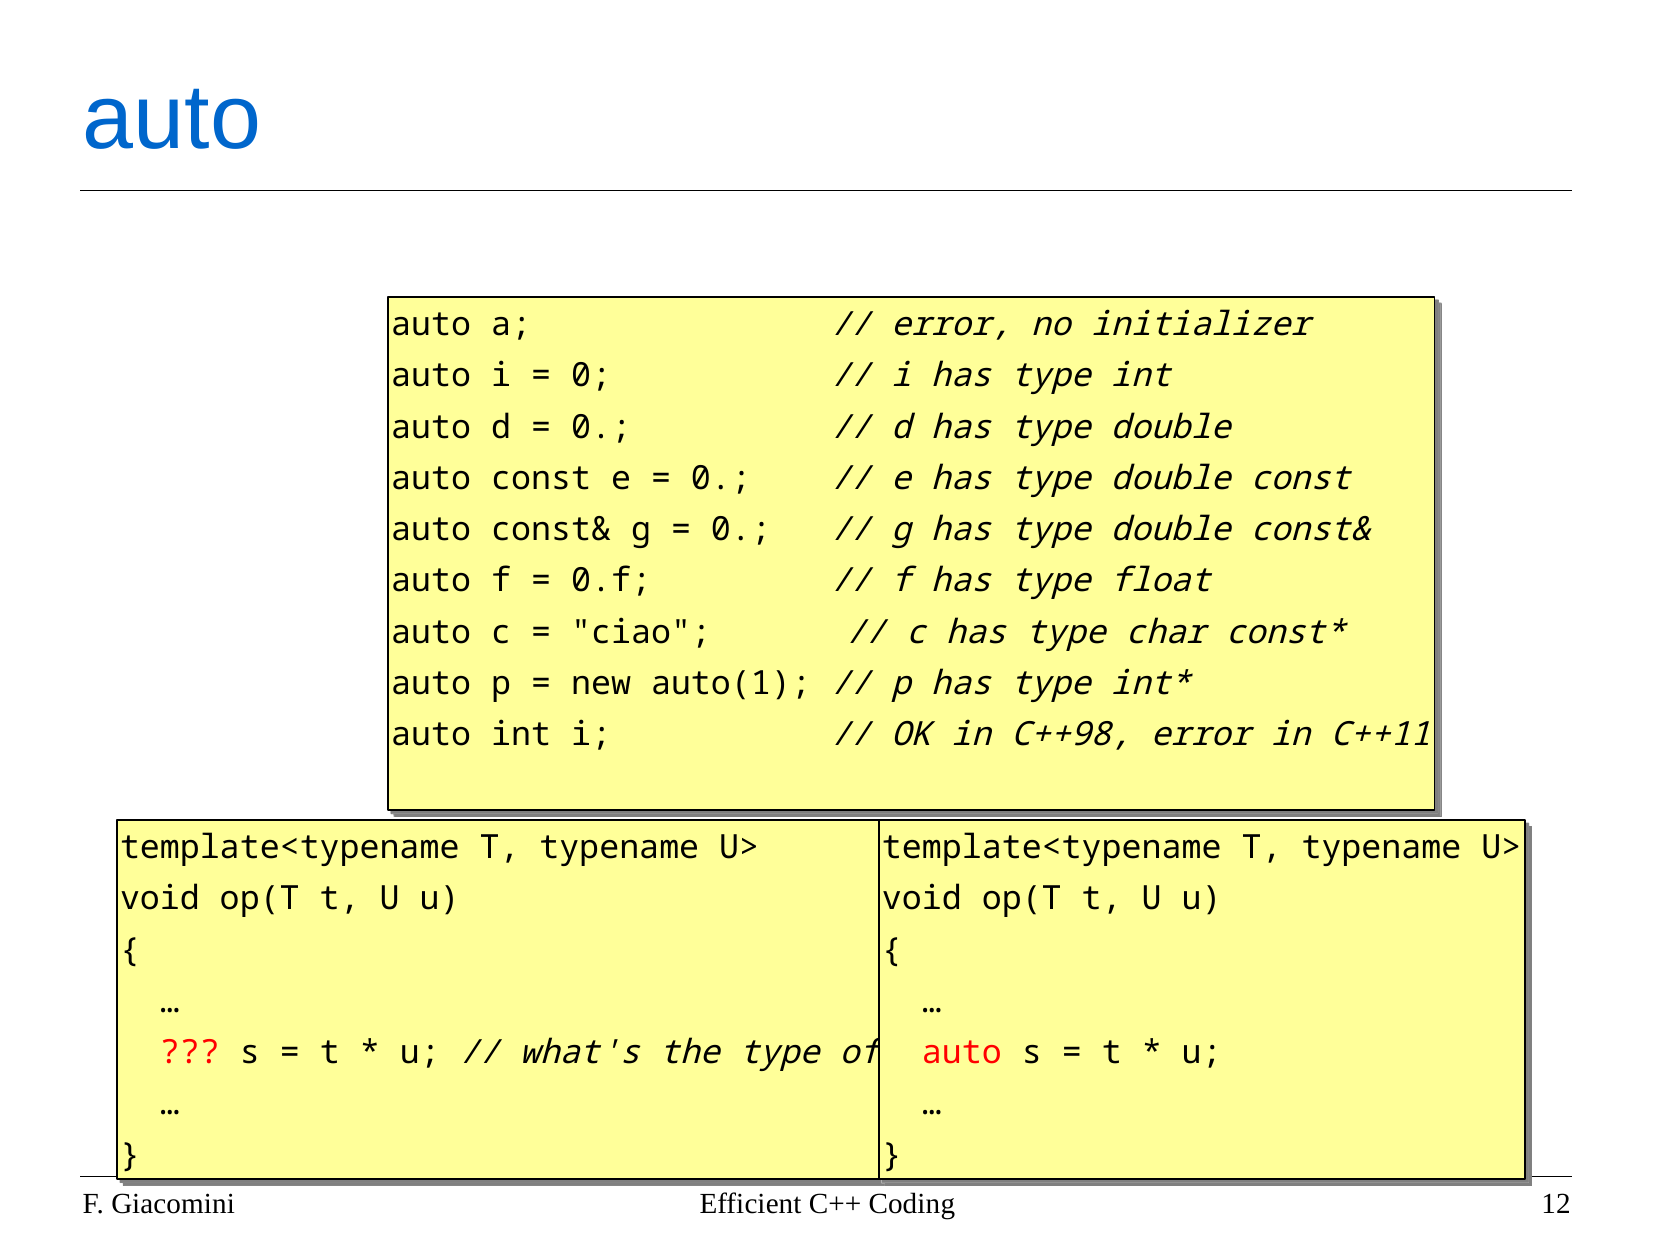

# auto
auto a; // error, no initializer
auto i = 0; // i has type int
auto d = 0.; // d has type double
auto const e = 0.; // e has type double const
auto const& g = 0.; // g has type double const&
auto f = 0.f; // f has type float
auto c = "ciao";	 // c has type char const*
auto p = new auto(1); // p has type int*
auto int i; // OK in C++98, error in C++11
template<typename T, typename U>
void op(T t, U u)
{
 …
 ??? s = t * u; // what's the type of s?
 …
}
template<typename T, typename U>
void op(T t, U u)
{
 …
 auto s = t * u;
 …
}
F. Giacomini
Efficient C++ Coding
12